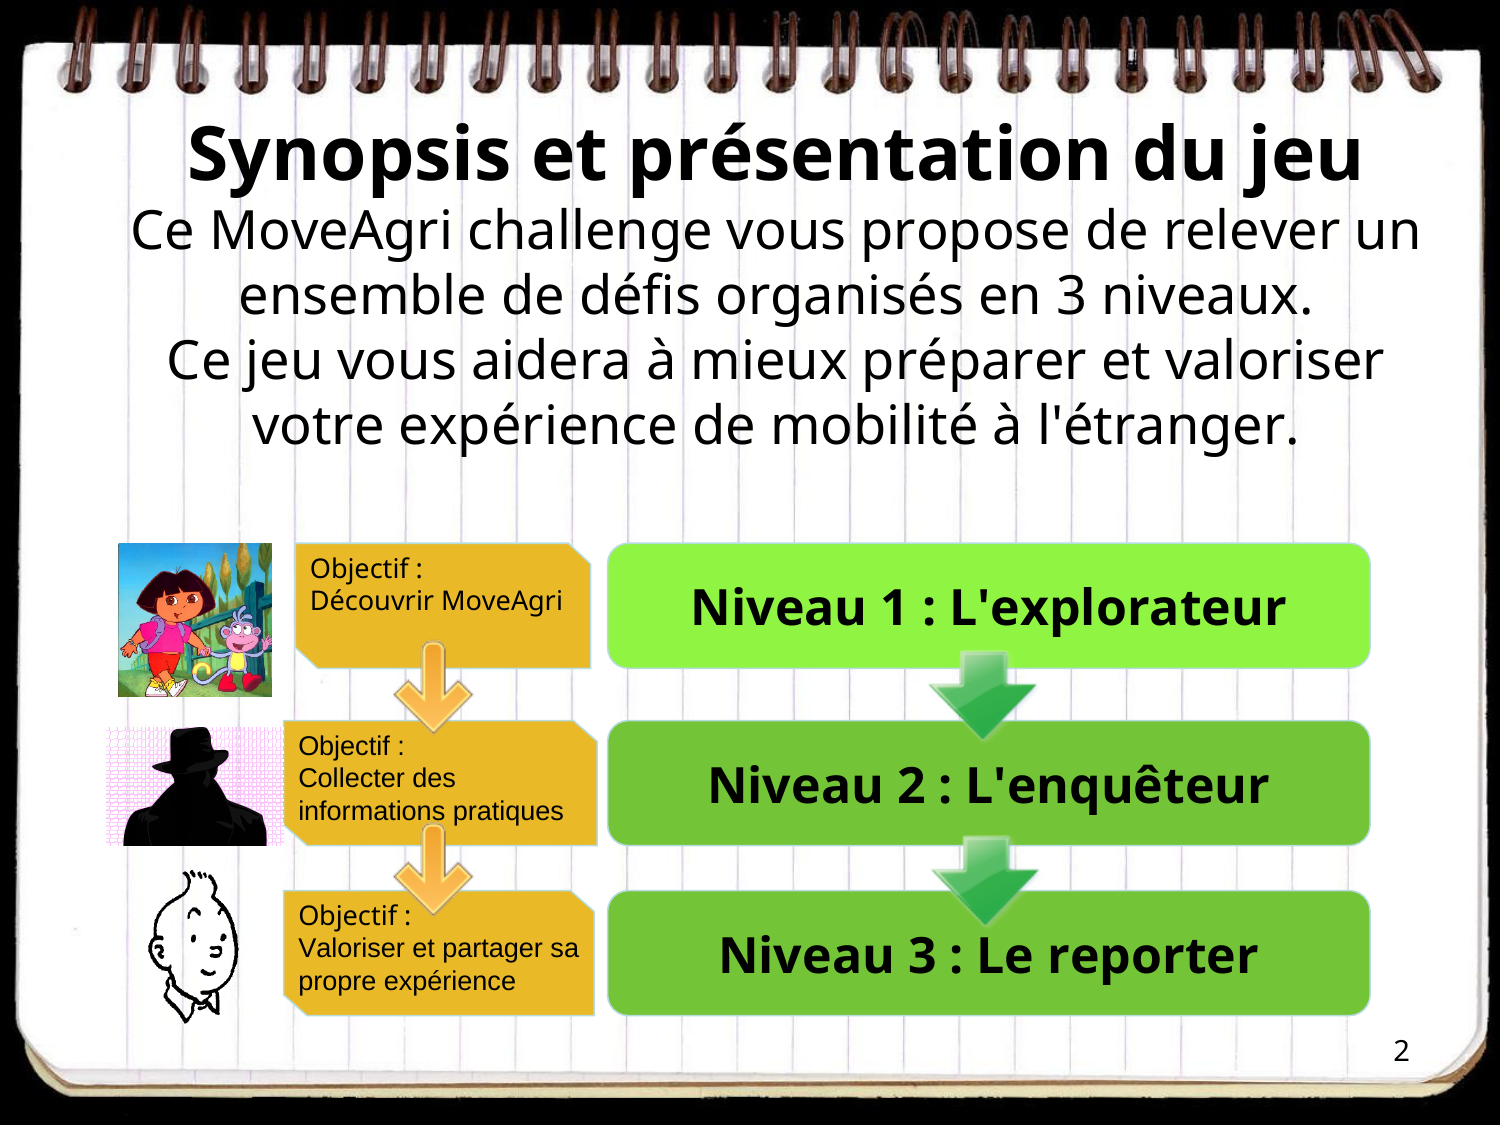

Synopsis et présentation du jeu
Ce MoveAgri challenge vous propose de relever un ensemble de défis organisés en 3 niveaux.
Ce jeu vous aidera à mieux préparer et valoriser votre expérience de mobilité à l'étranger.
Objectif :
Découvrir MoveAgri
Niveau 1 : L'explorateur
Objectif :
Collecter des informations pratiques
Niveau 2 : L'enquêteur
Objectif :
Valoriser et partager sa propre expérience
Niveau 3 : Le reporter